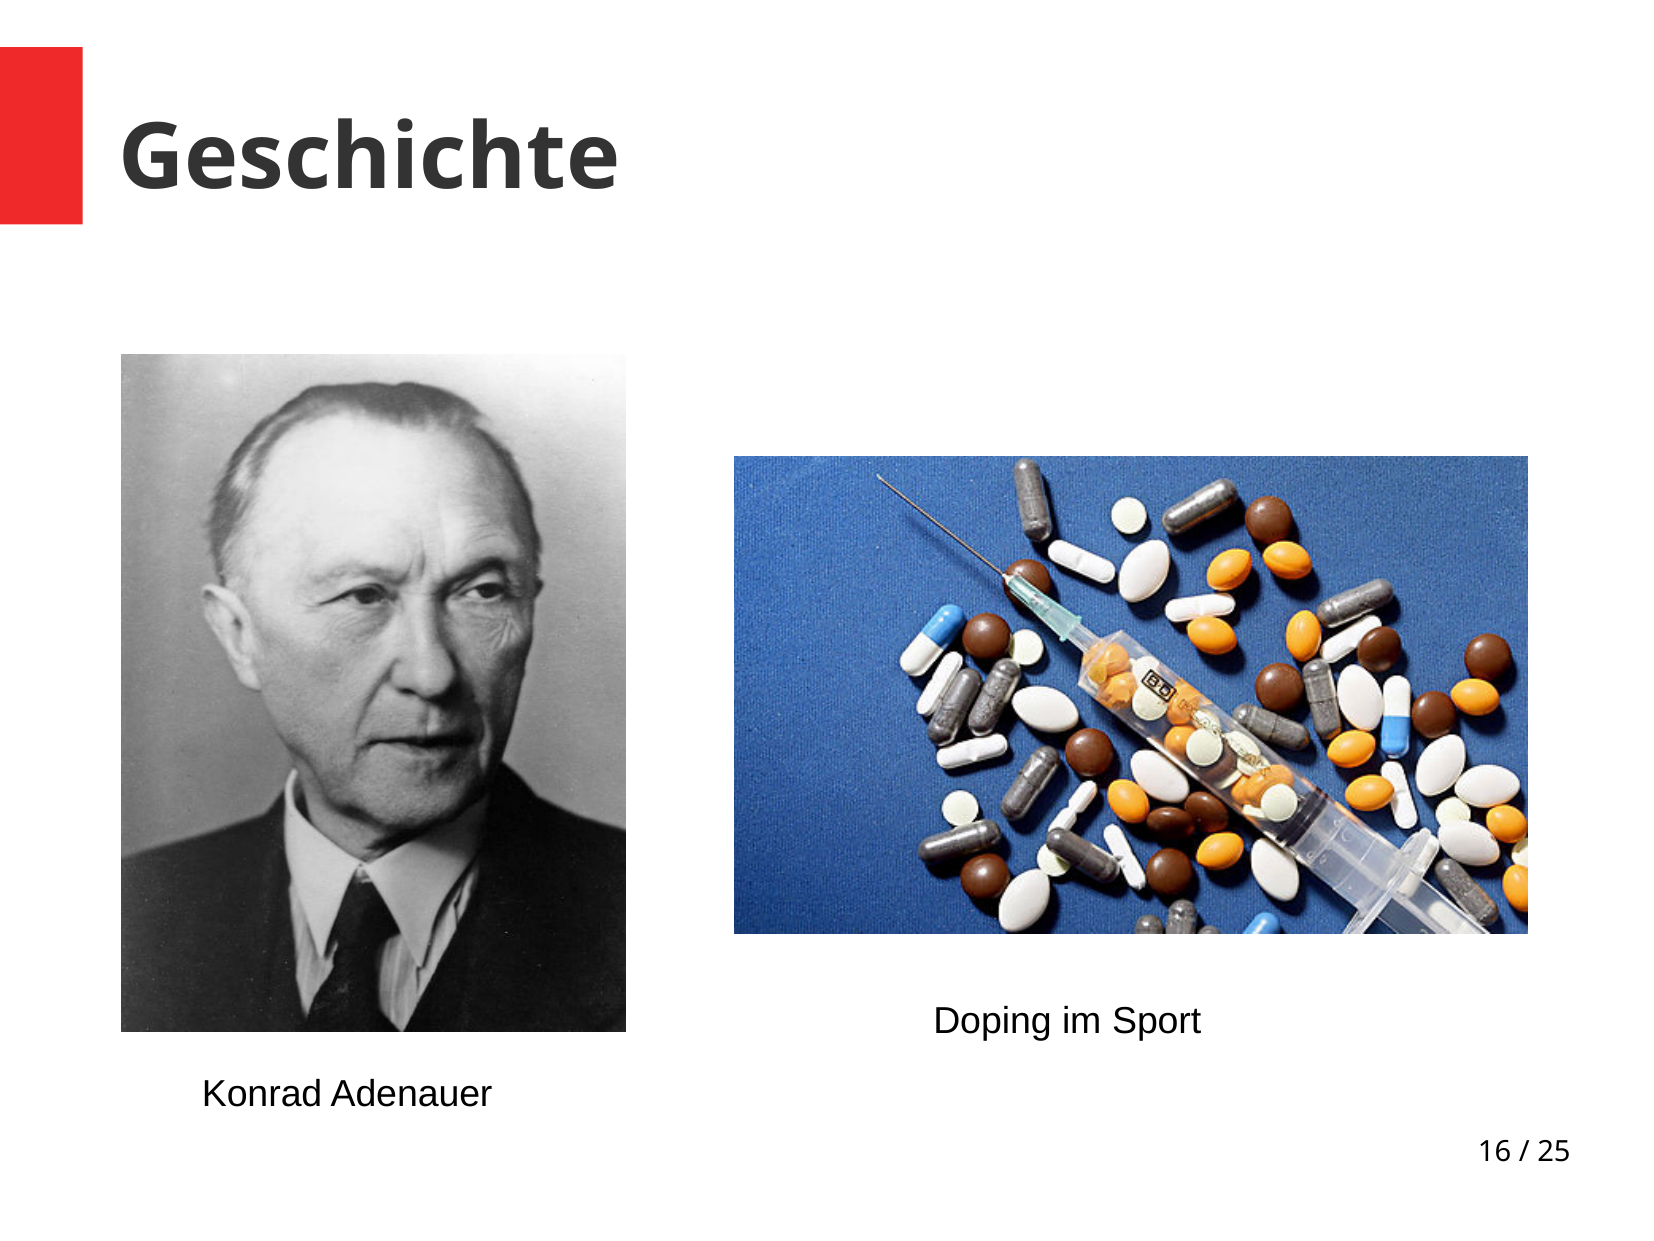

# Geschichte
Doping im Sport
Konrad Adenauer
16